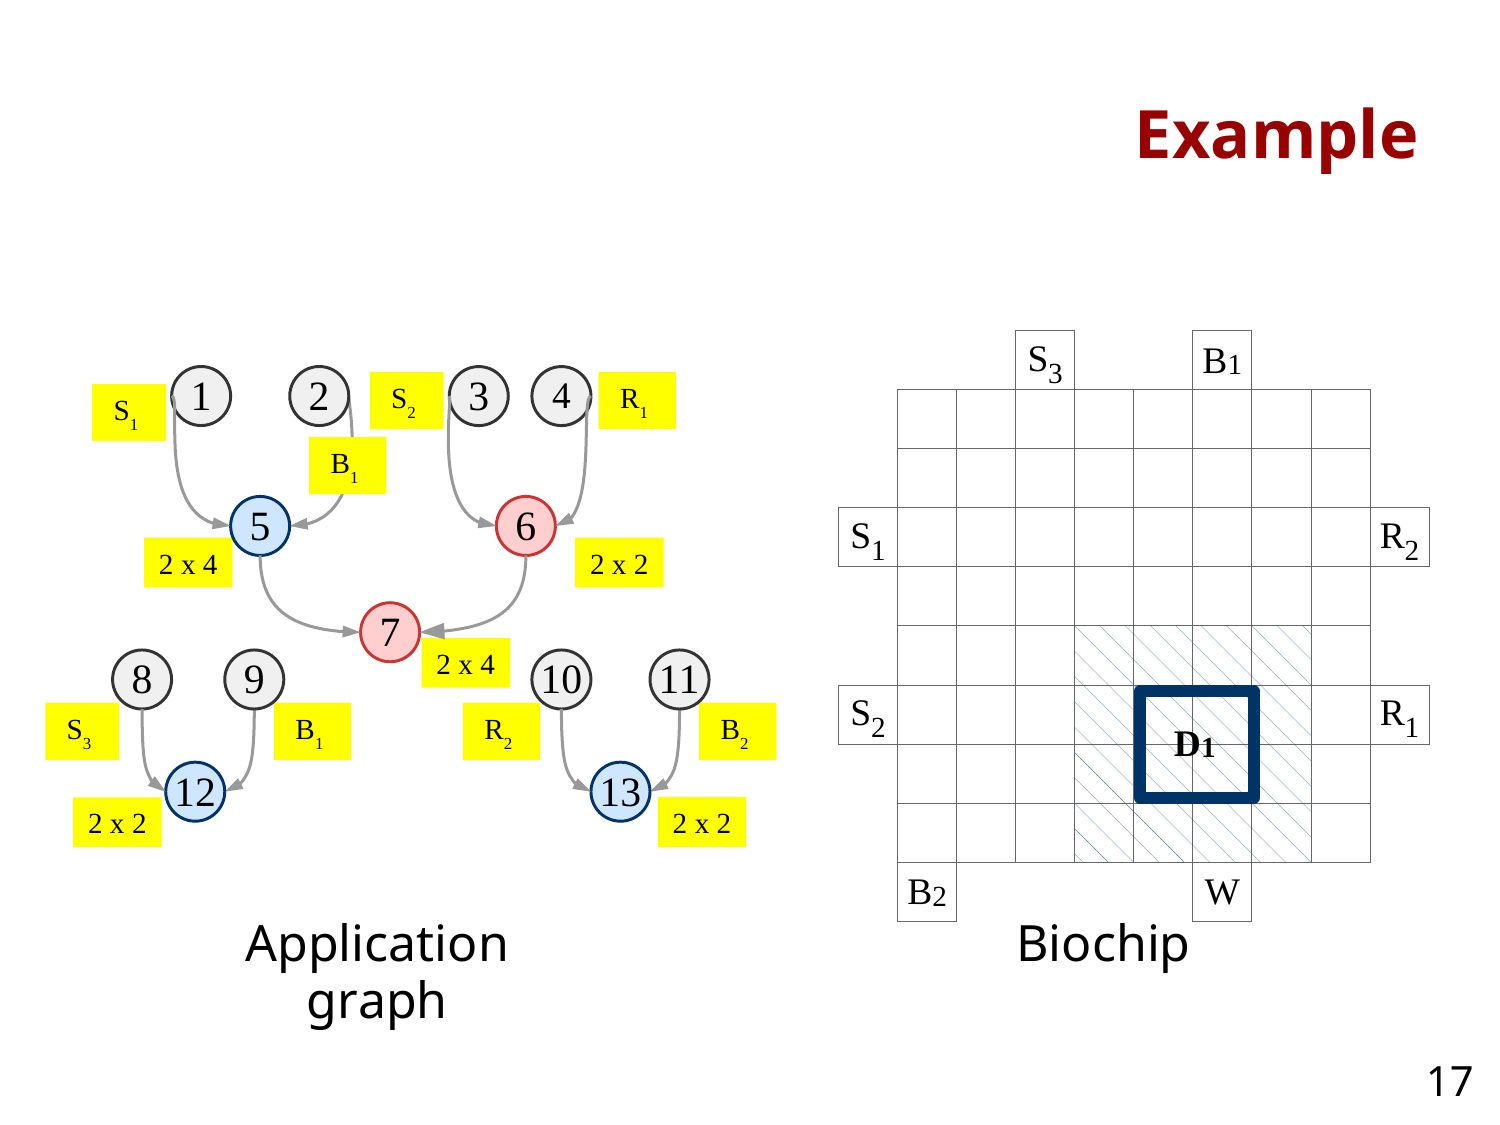

# Example
S3
B1
S1
R2
S2
R1
B2
W
D1
1
2
3
4
 S2
 R1
 S1
 B1
5
6
2 x 2
2 x 4
7
2 x 4
8
9
10
11
 S3
 B1
 R2
 B2
12
13
2 x 2
2 x 2
Biochip
Application graph